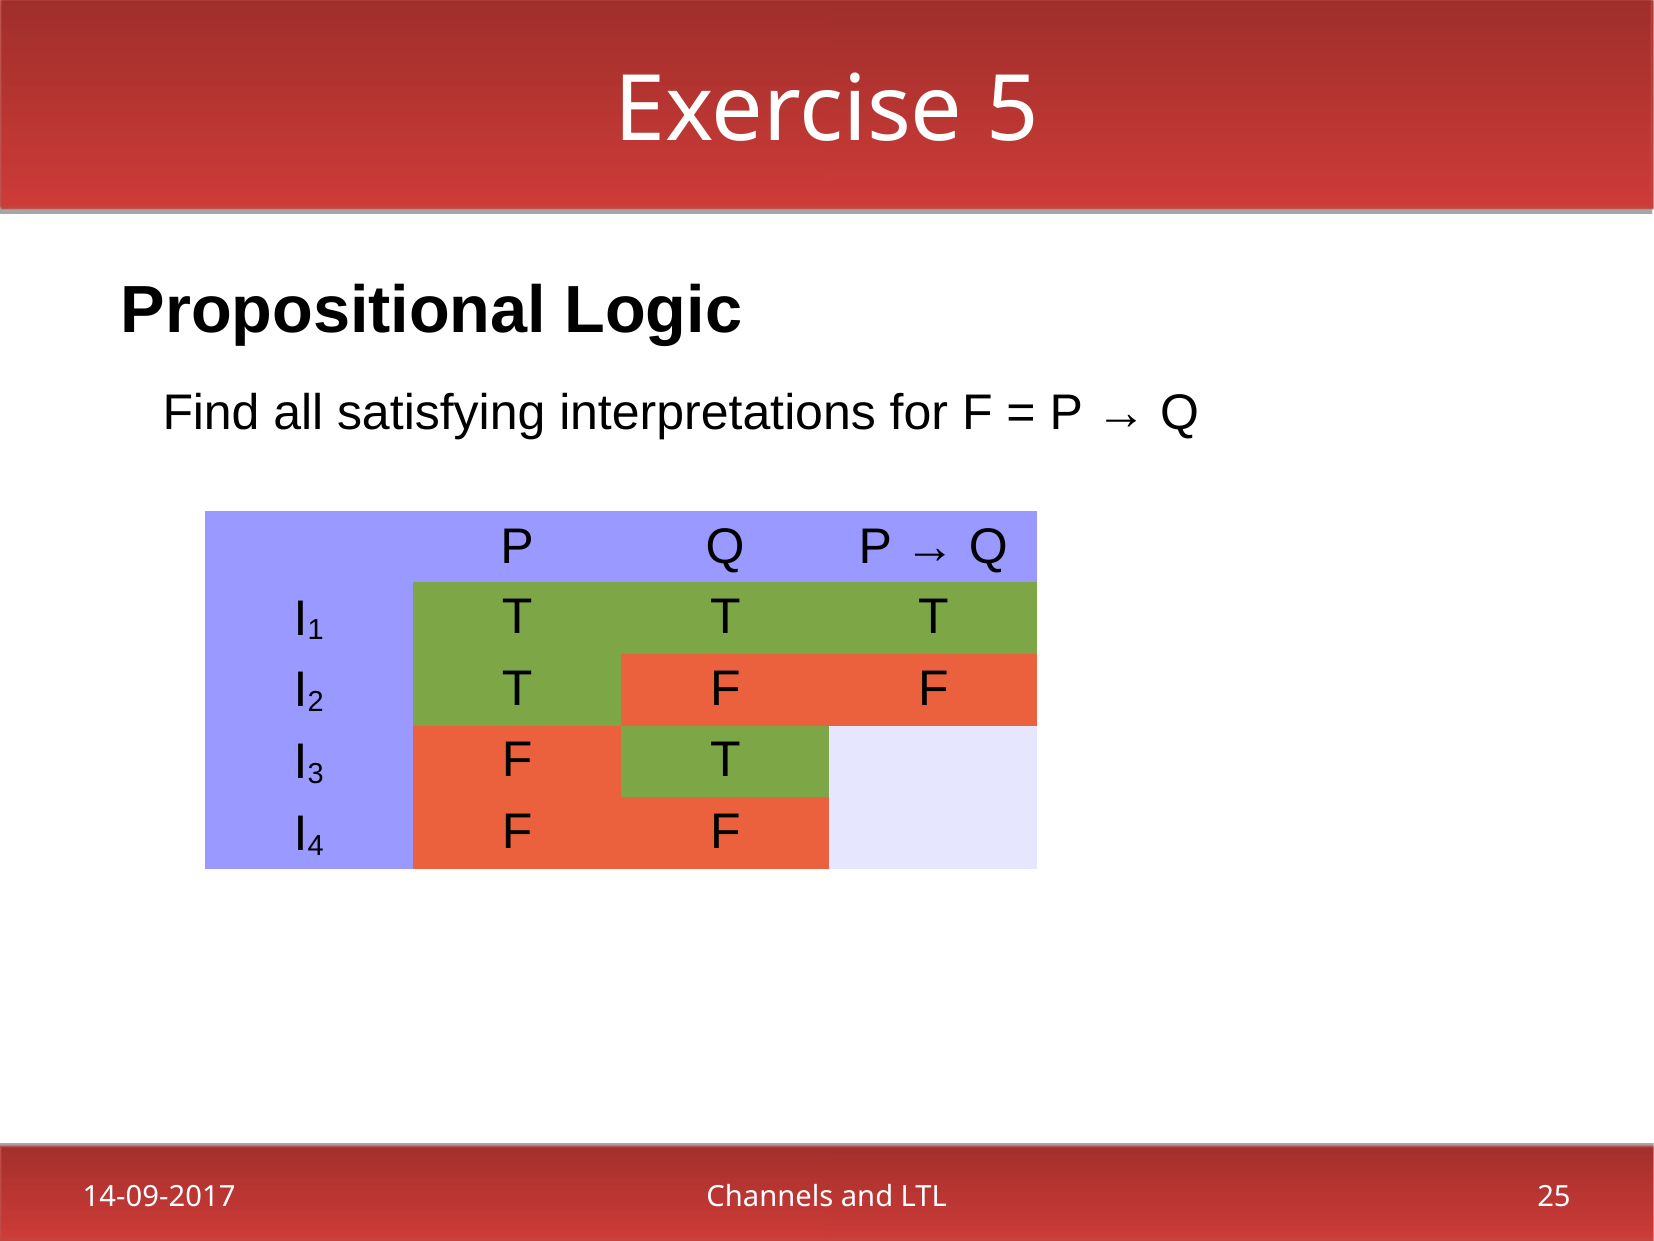

# Exercise 5
Propositional Logic
Find all satisfying interpretations for F = P → Q
| | P | Q | P → Q |
| --- | --- | --- | --- |
| I1 | T | T | T |
| I2 | T | F | F |
| I3 | F | T | |
| I4 | F | F | |
14-09-2017
Channels and LTL
25